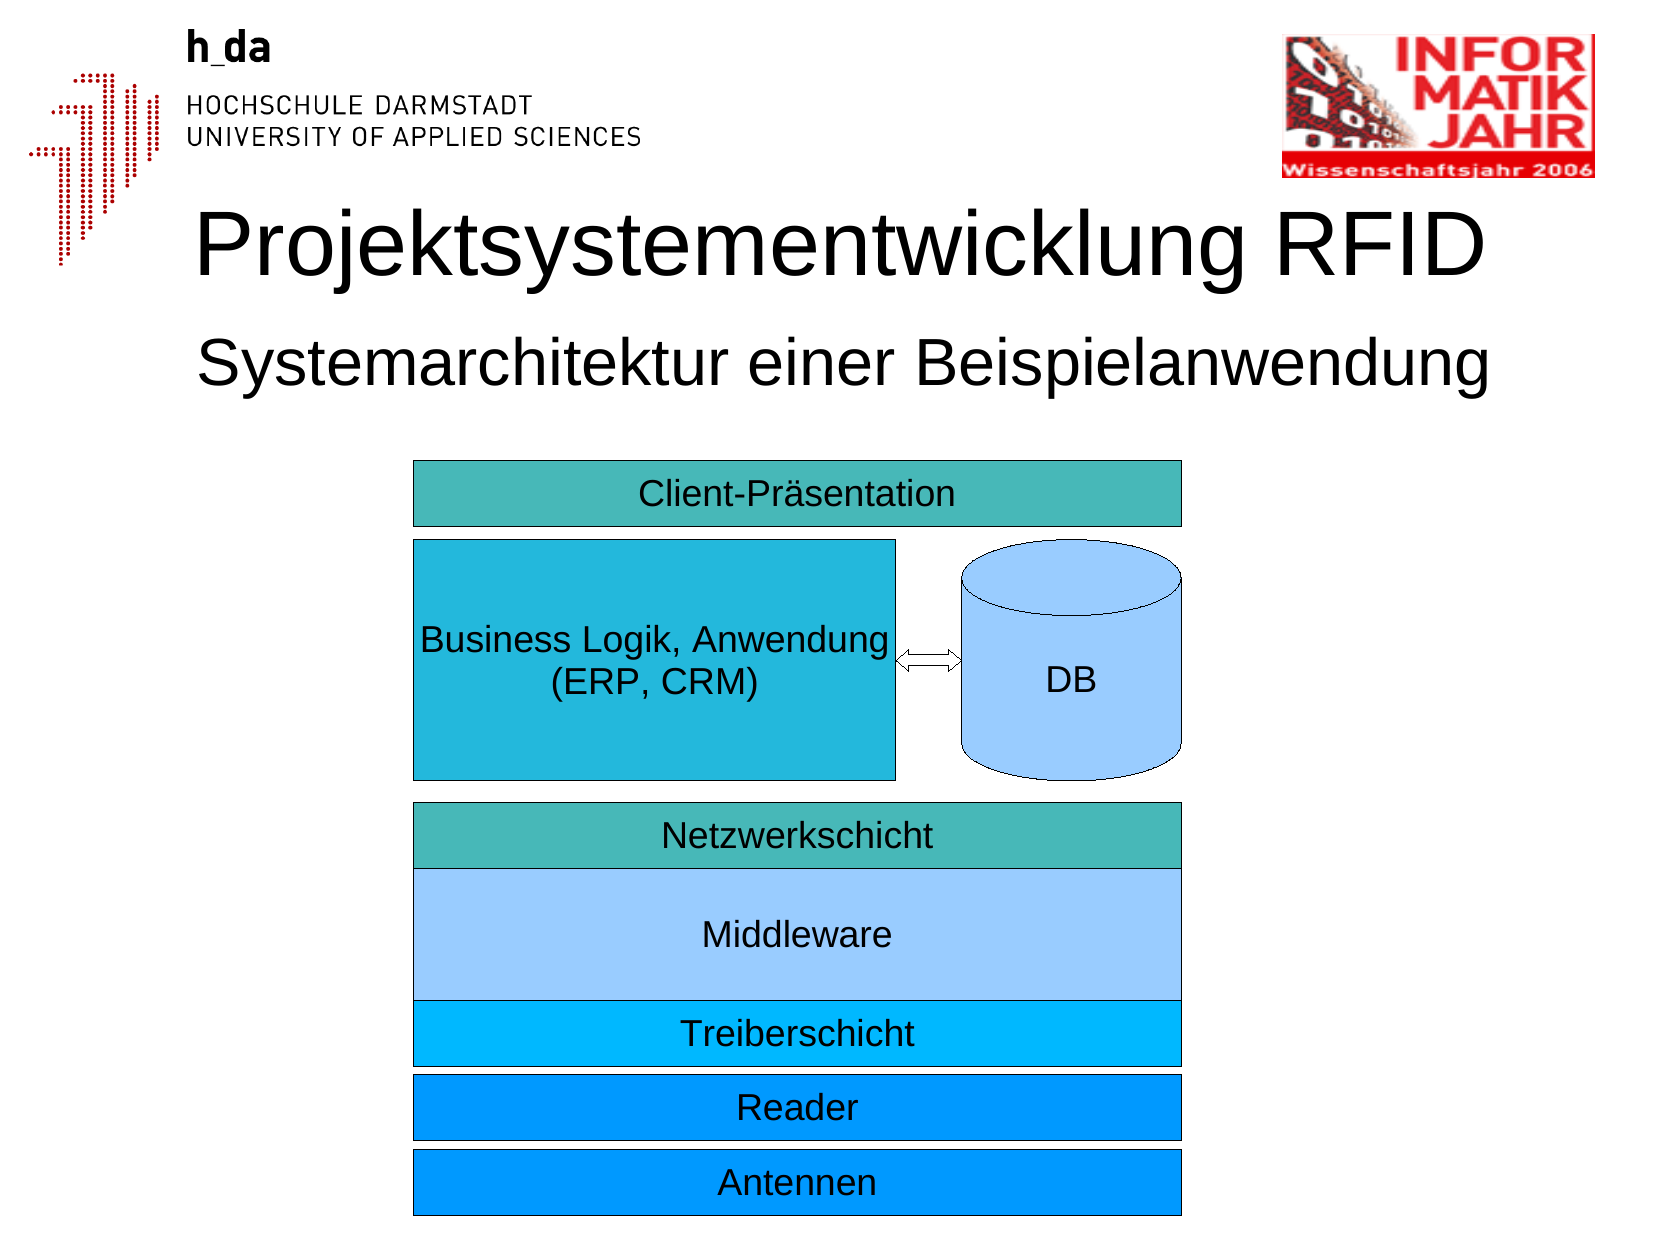

# Projektsystementwicklung RFID
Systemarchitektur einer Beispielanwendung
Client-Präsentation
Business Logik, Anwendung
(ERP, CRM)
DB
Middleware
Netzwerkschicht
Treiberschicht
Reader
Antennen